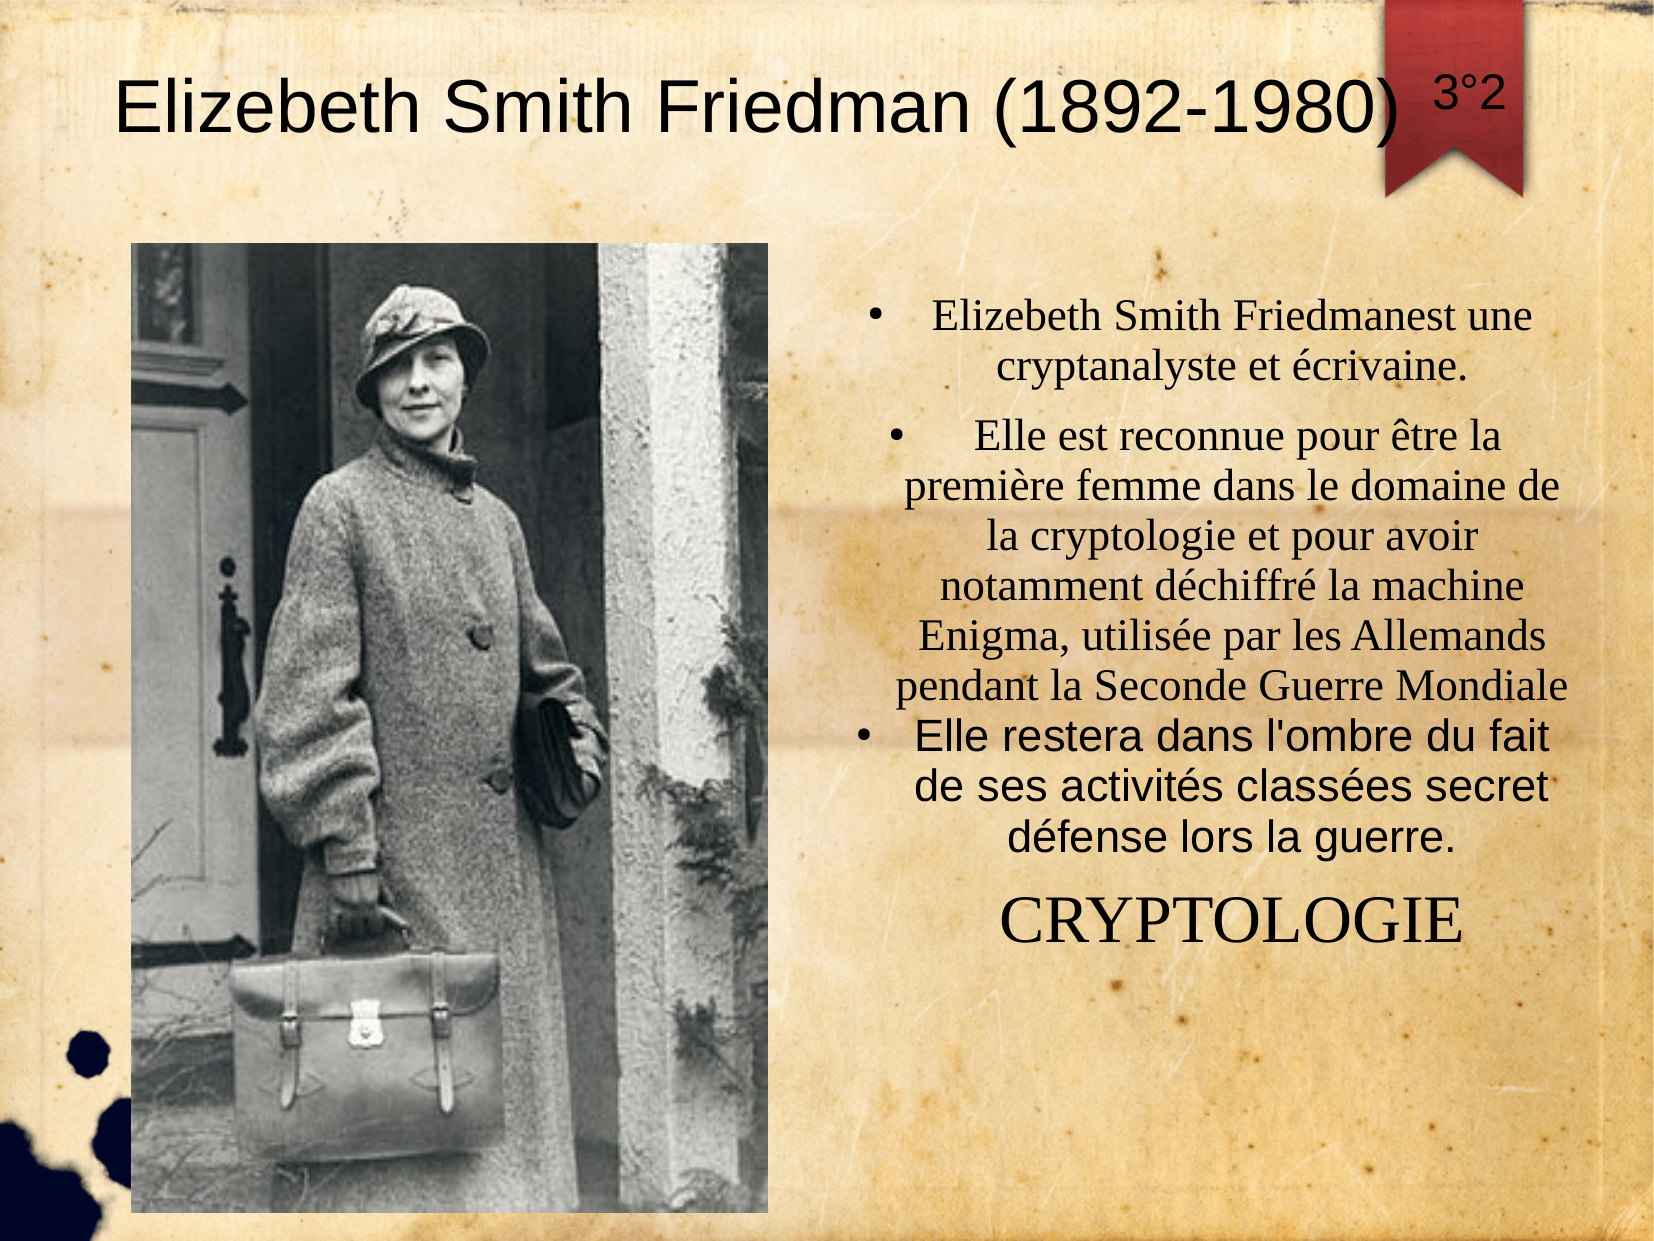

Elizebeth Smith Friedman (1892-1980)
3°2
Elizebeth Smith Friedmanest une cryptanalyste et écrivaine.
 Elle est reconnue pour être la première femme dans le domaine de la cryptologie et pour avoir notamment déchiffré la machine Enigma, utilisée par les Allemands pendant la Seconde Guerre Mondiale
Elle restera dans l'ombre du fait de ses activités classées secret défense lors la guerre.
CRYPTOLOGIE
#